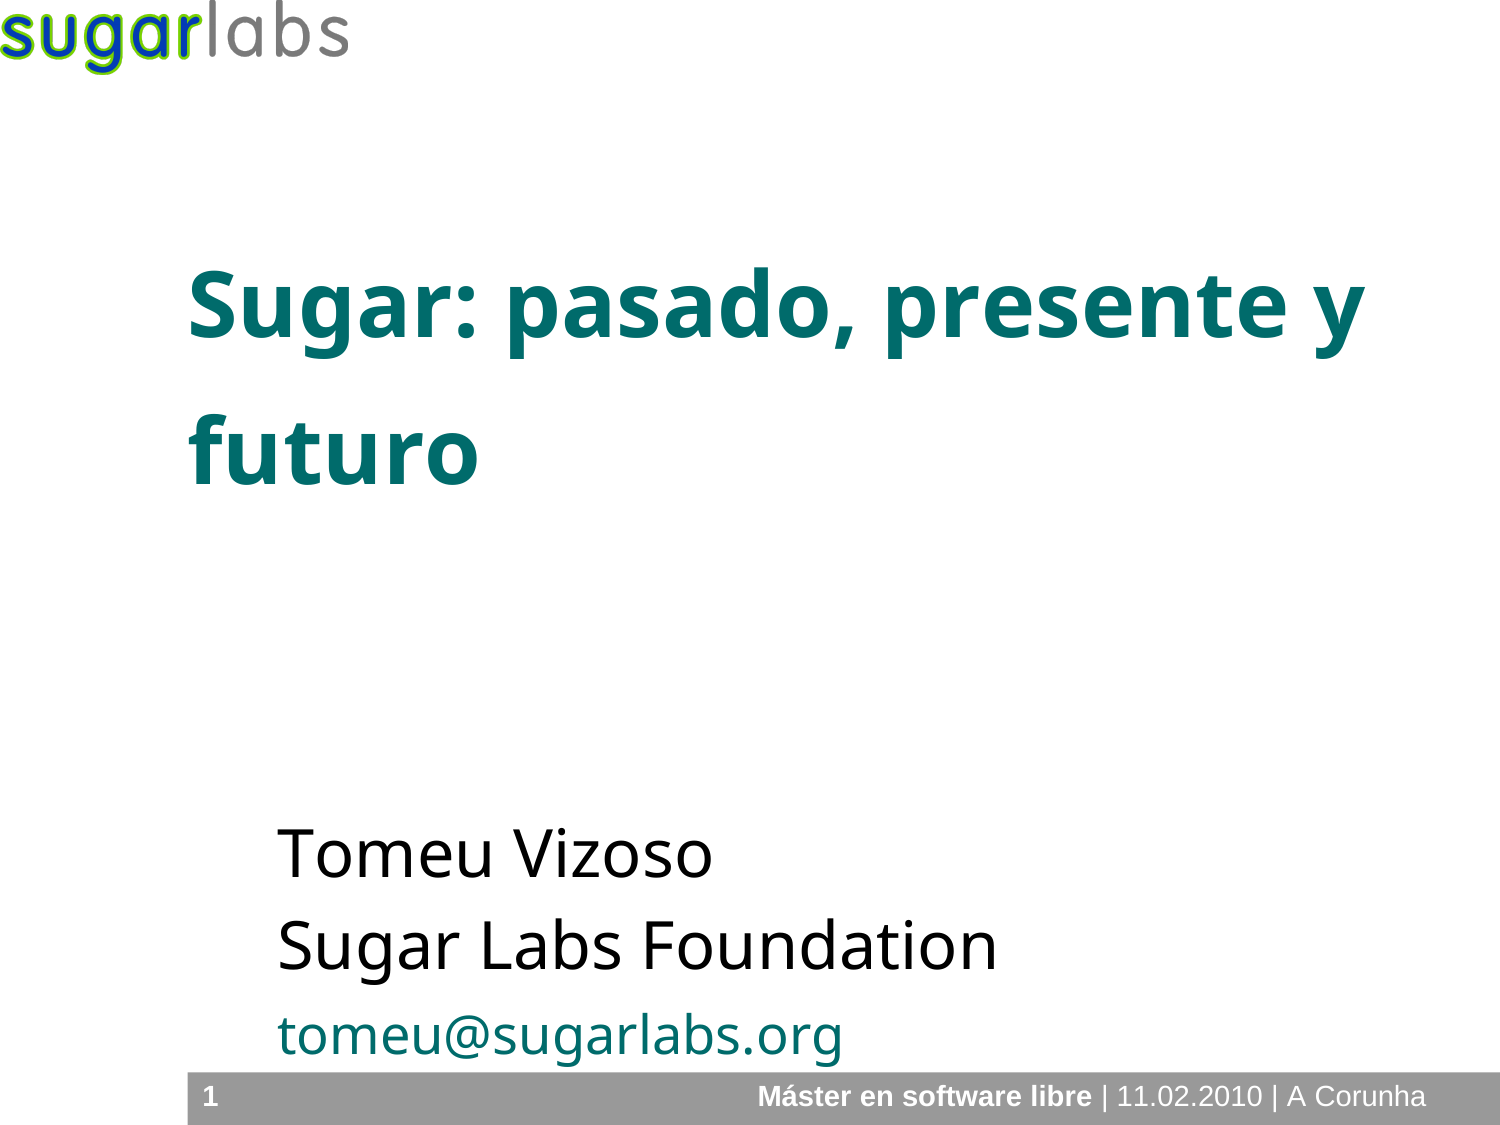

Sugar: pasado, presente y futuro
# Tomeu Vizoso
Sugar Labs Foundation
tomeu@sugarlabs.org